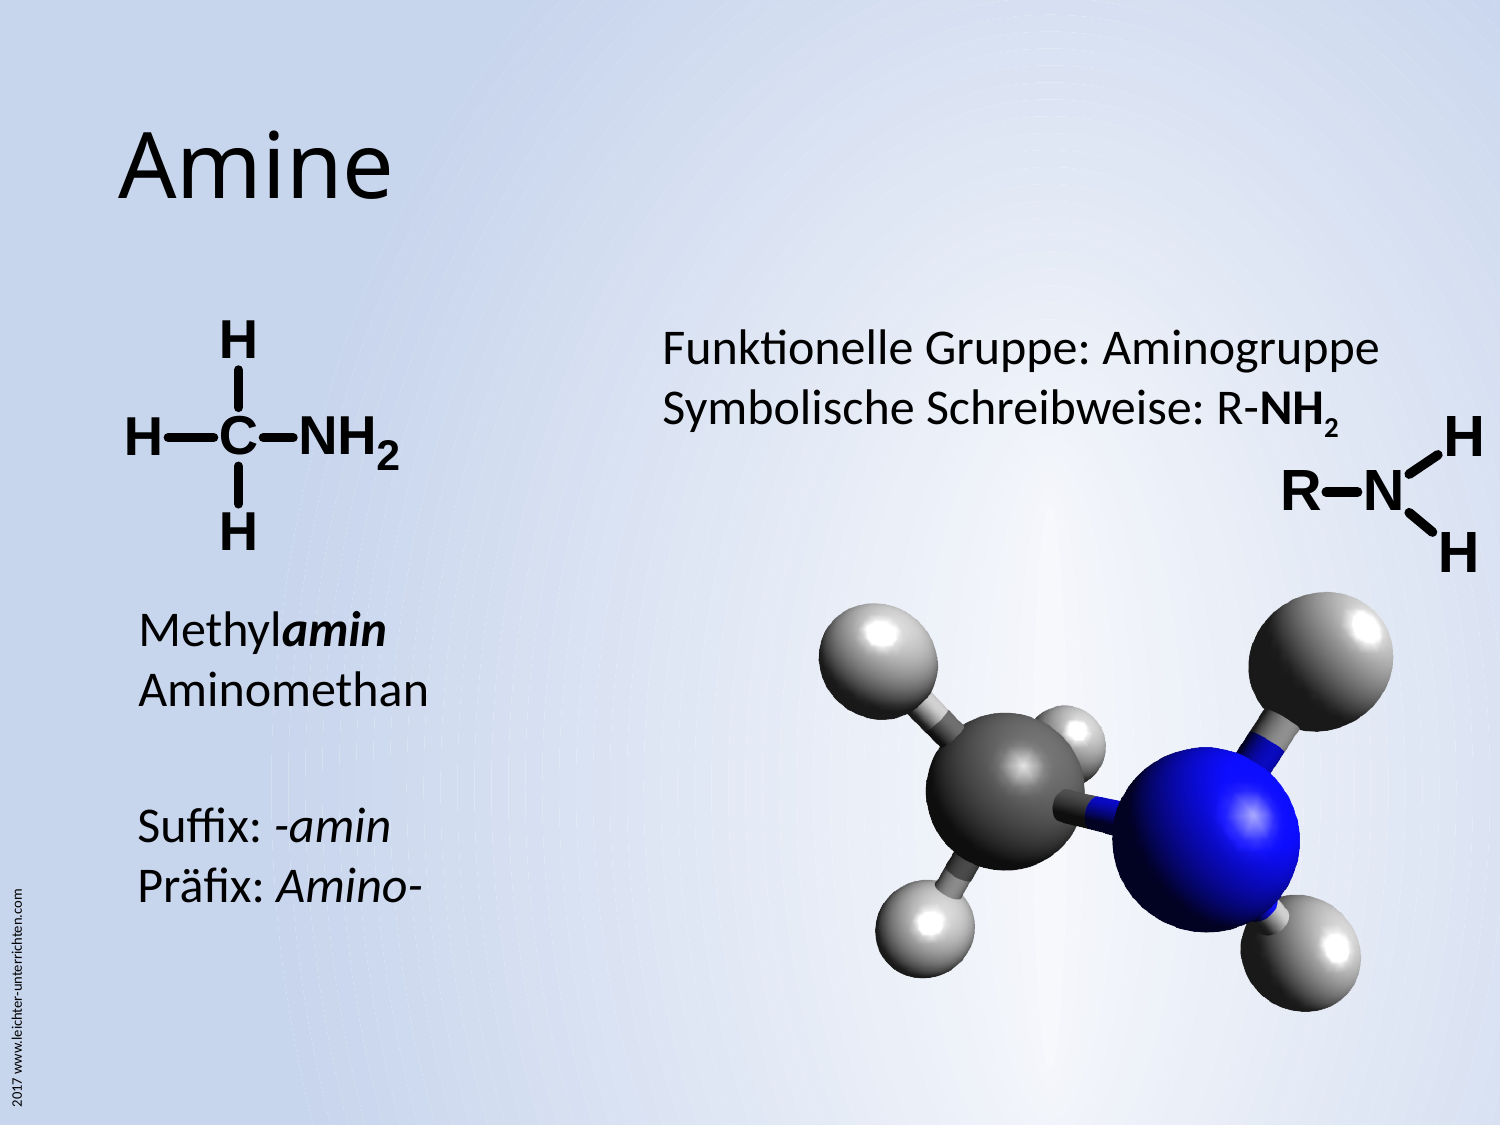

# Amine
Funktionelle Gruppe: Aminogruppe
Symbolische Schreibweise: R-NH2
Methylamin
Aminomethan
Suffix: -amin
Präfix: Amino-